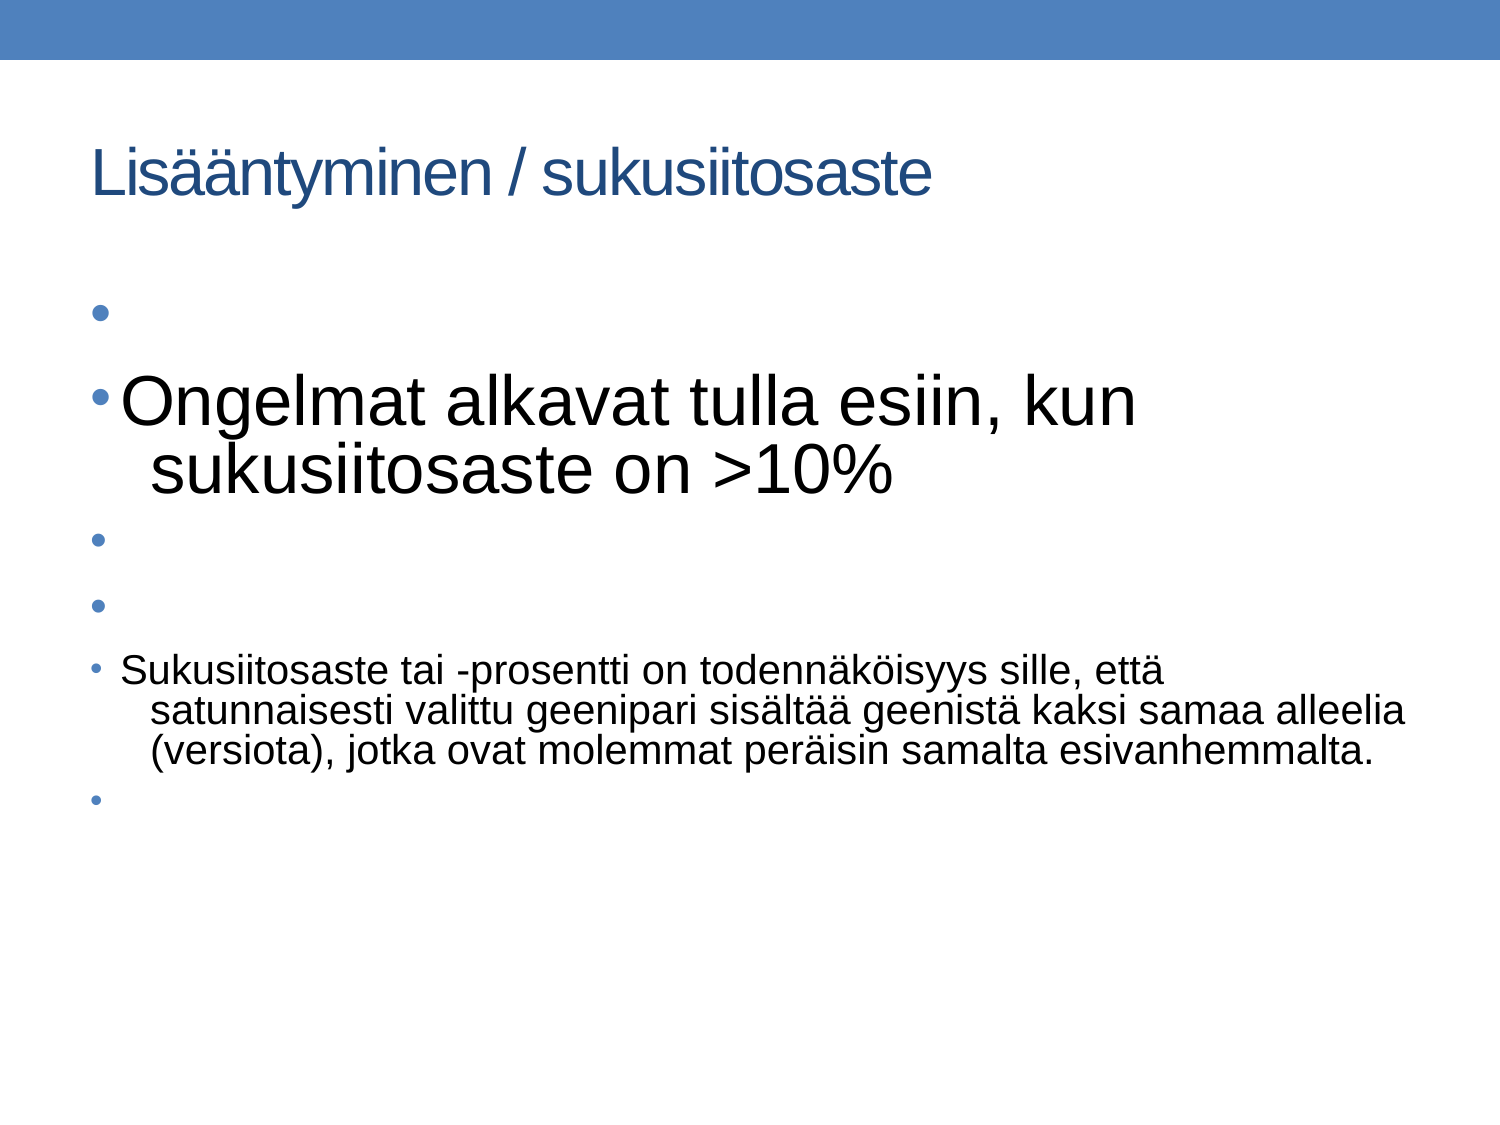

# Lisääntyminen / sukusiitosaste
Ongelmat alkavat tulla esiin, kun sukusiitosaste on >10%
Sukusiitosaste tai -prosentti on todennäköisyys sille, että satunnaisesti valittu geenipari sisältää geenistä kaksi samaa alleelia (versiota), jotka ovat molemmat peräisin samalta esivanhemmalta.